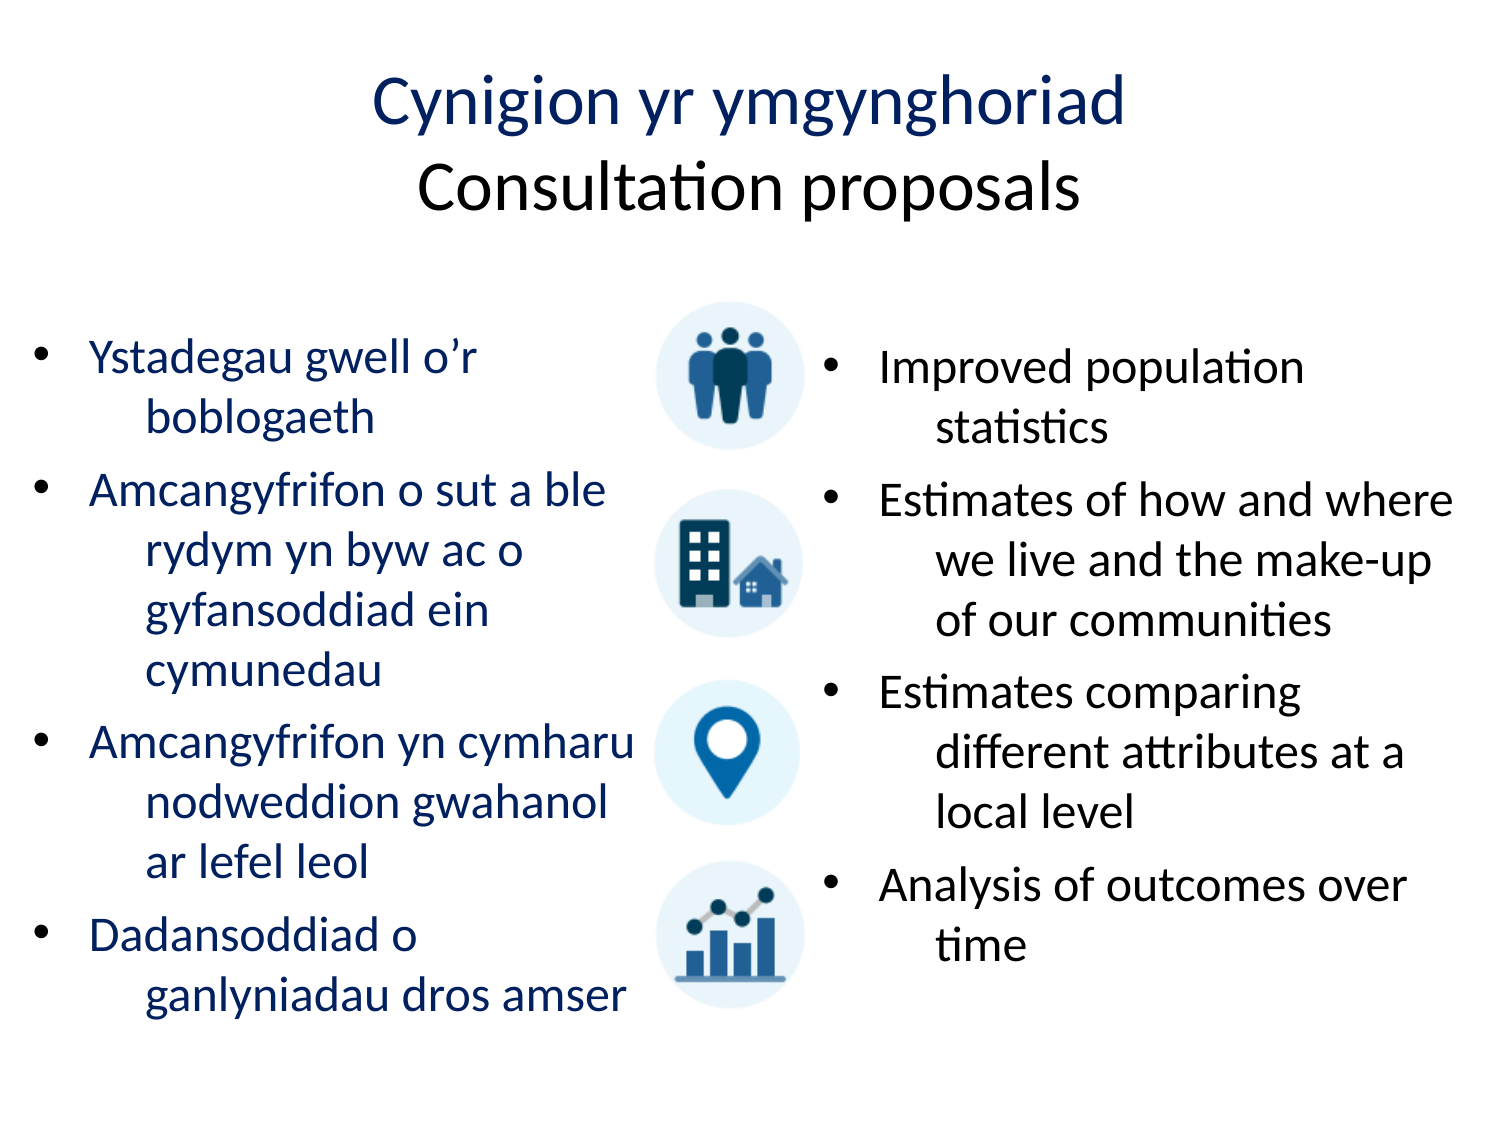

Cynigion yr ymgynghoriad
Consultation proposals
# Ystadegau gwell o’r boblogaeth
Amcangyfrifon o sut a ble rydym yn byw ac o gyfansoddiad ein cymunedau
Amcangyfrifon yn cymharu nodweddion gwahanol ar lefel leol
Dadansoddiad o ganlyniadau dros amser
Improved population statistics
Estimates of how and where we live and the make-up of our communities
Estimates comparing different attributes at a local level
Analysis of outcomes over time